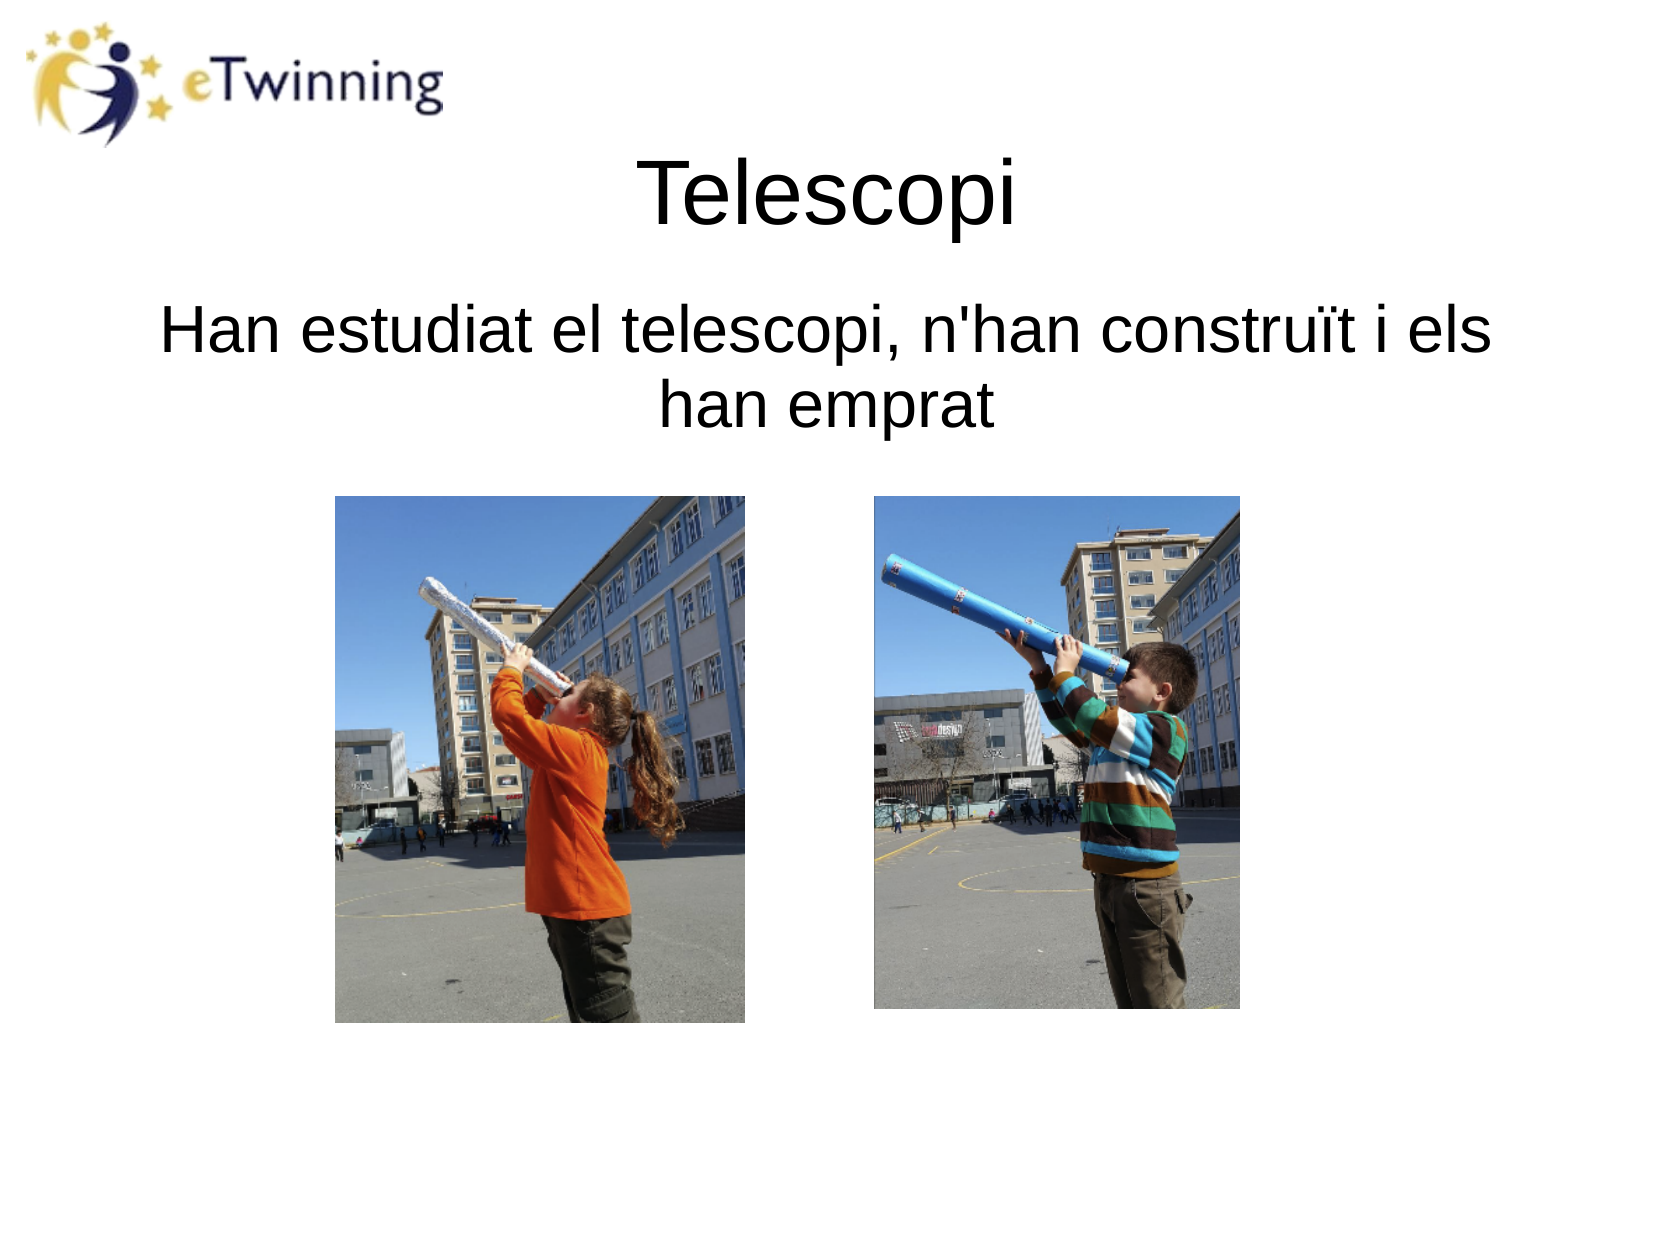

# Telescopi
Han estudiat el telescopi, n'han construït i els han emprat